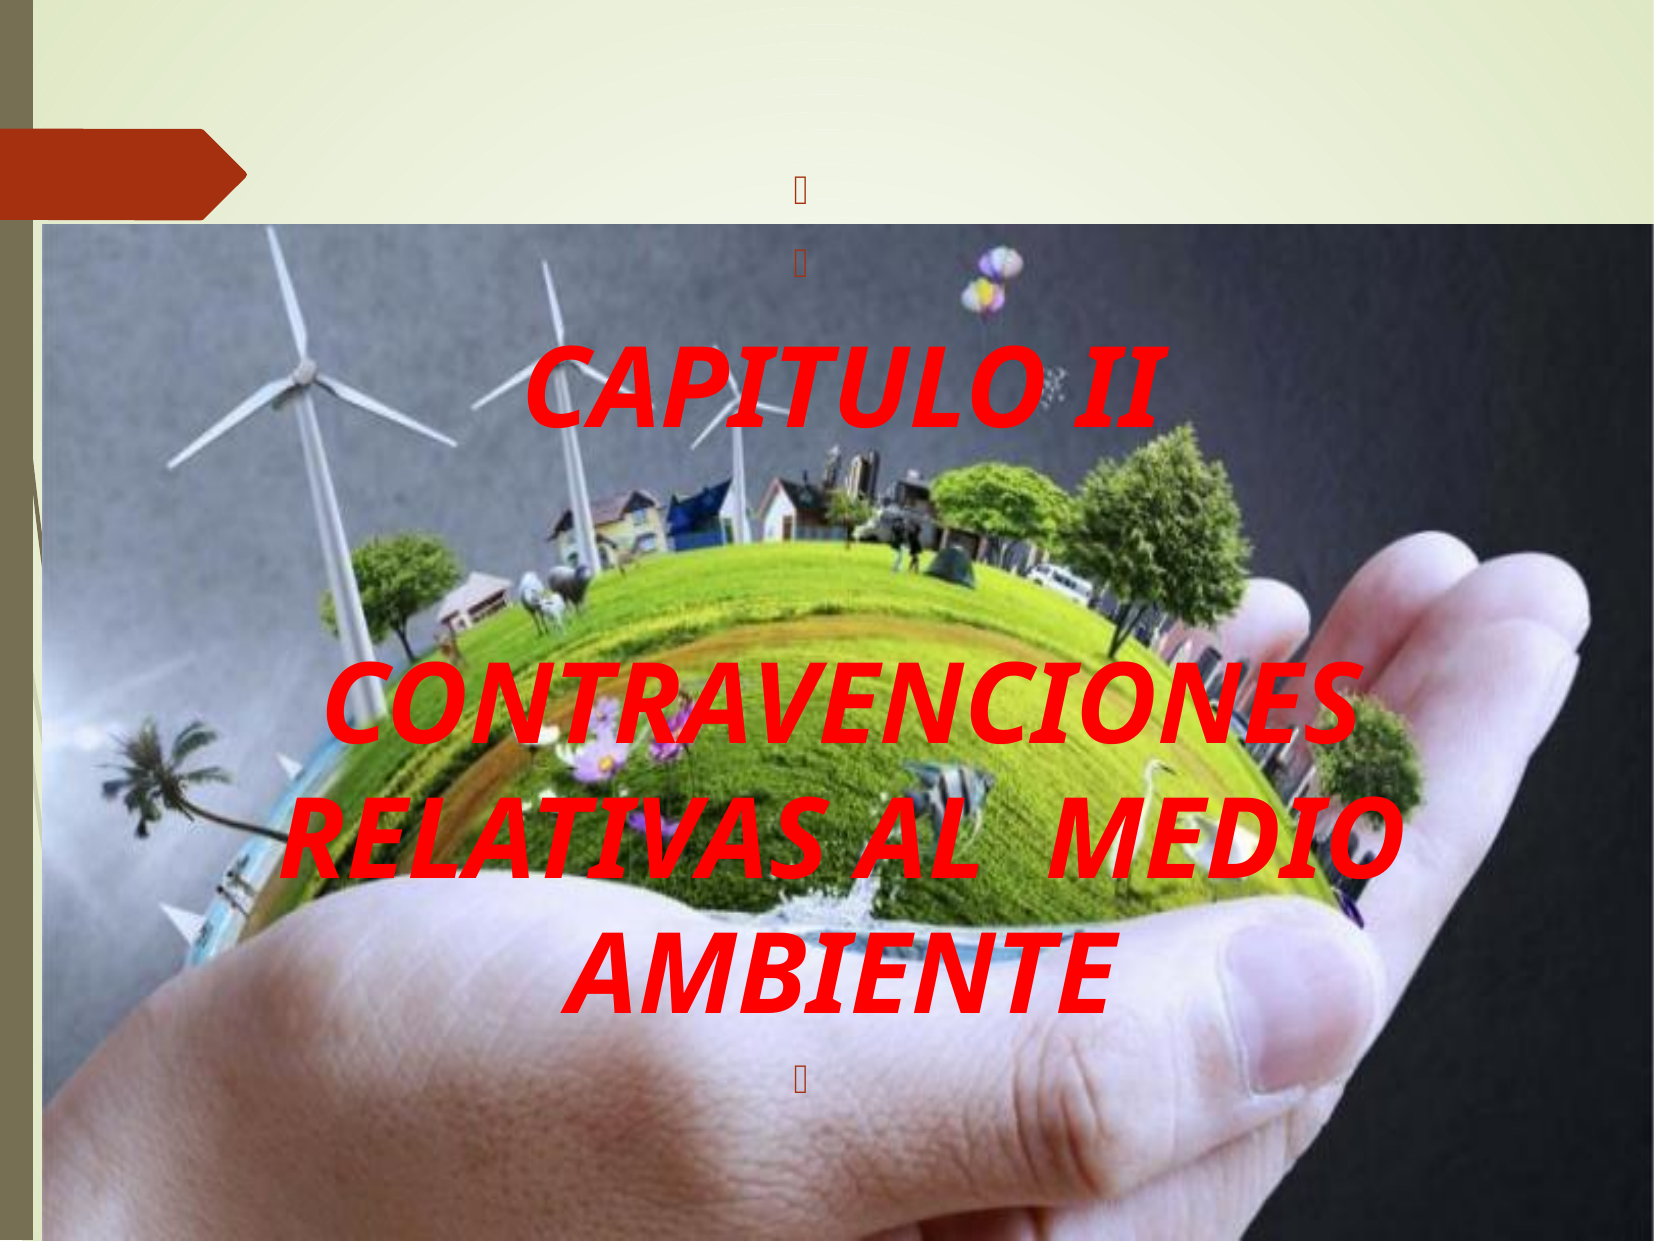

# CAPITULO II
CONTRAVENCIONES RELATIVAS AL MEDIO AMBIENTE